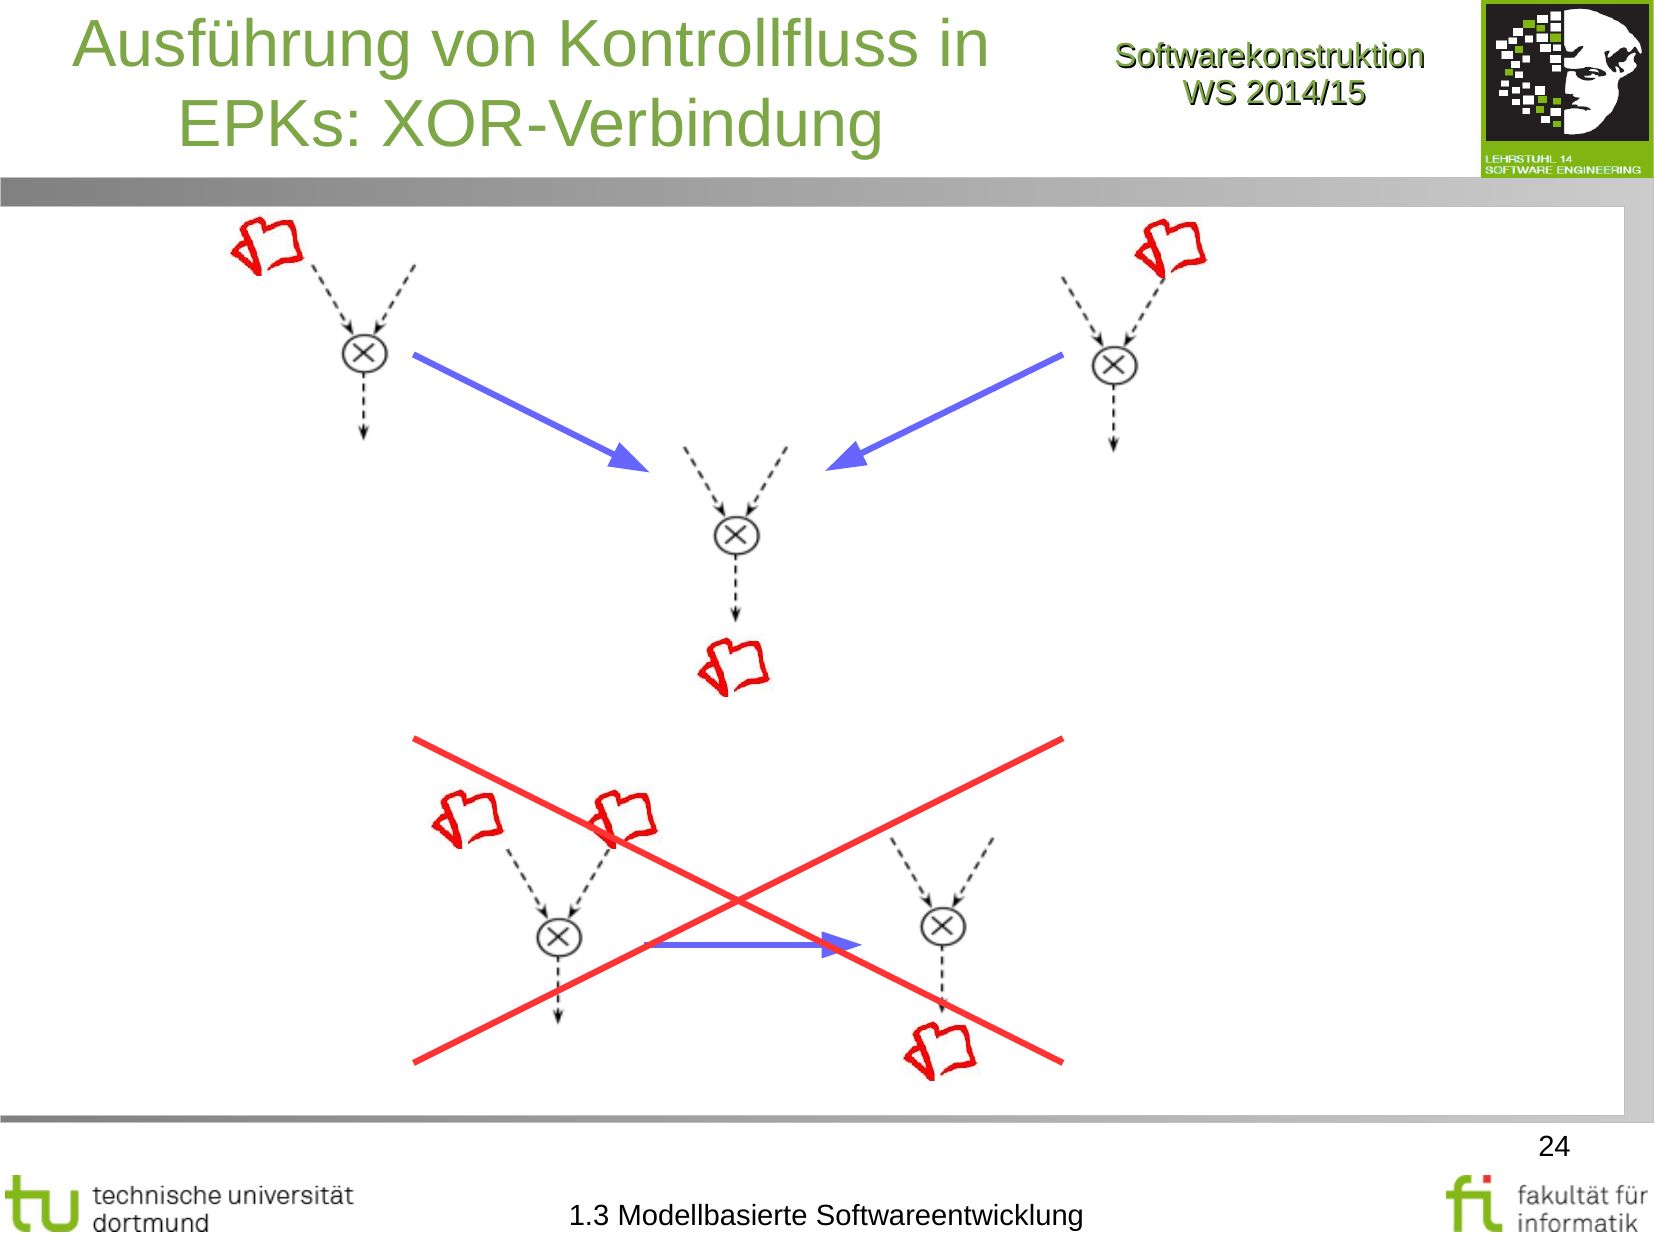

# Ausführung von Kontrollfluss in EPKs: XOR-Verbindung
24
1.3 Modellbasierte Softwareentwicklung